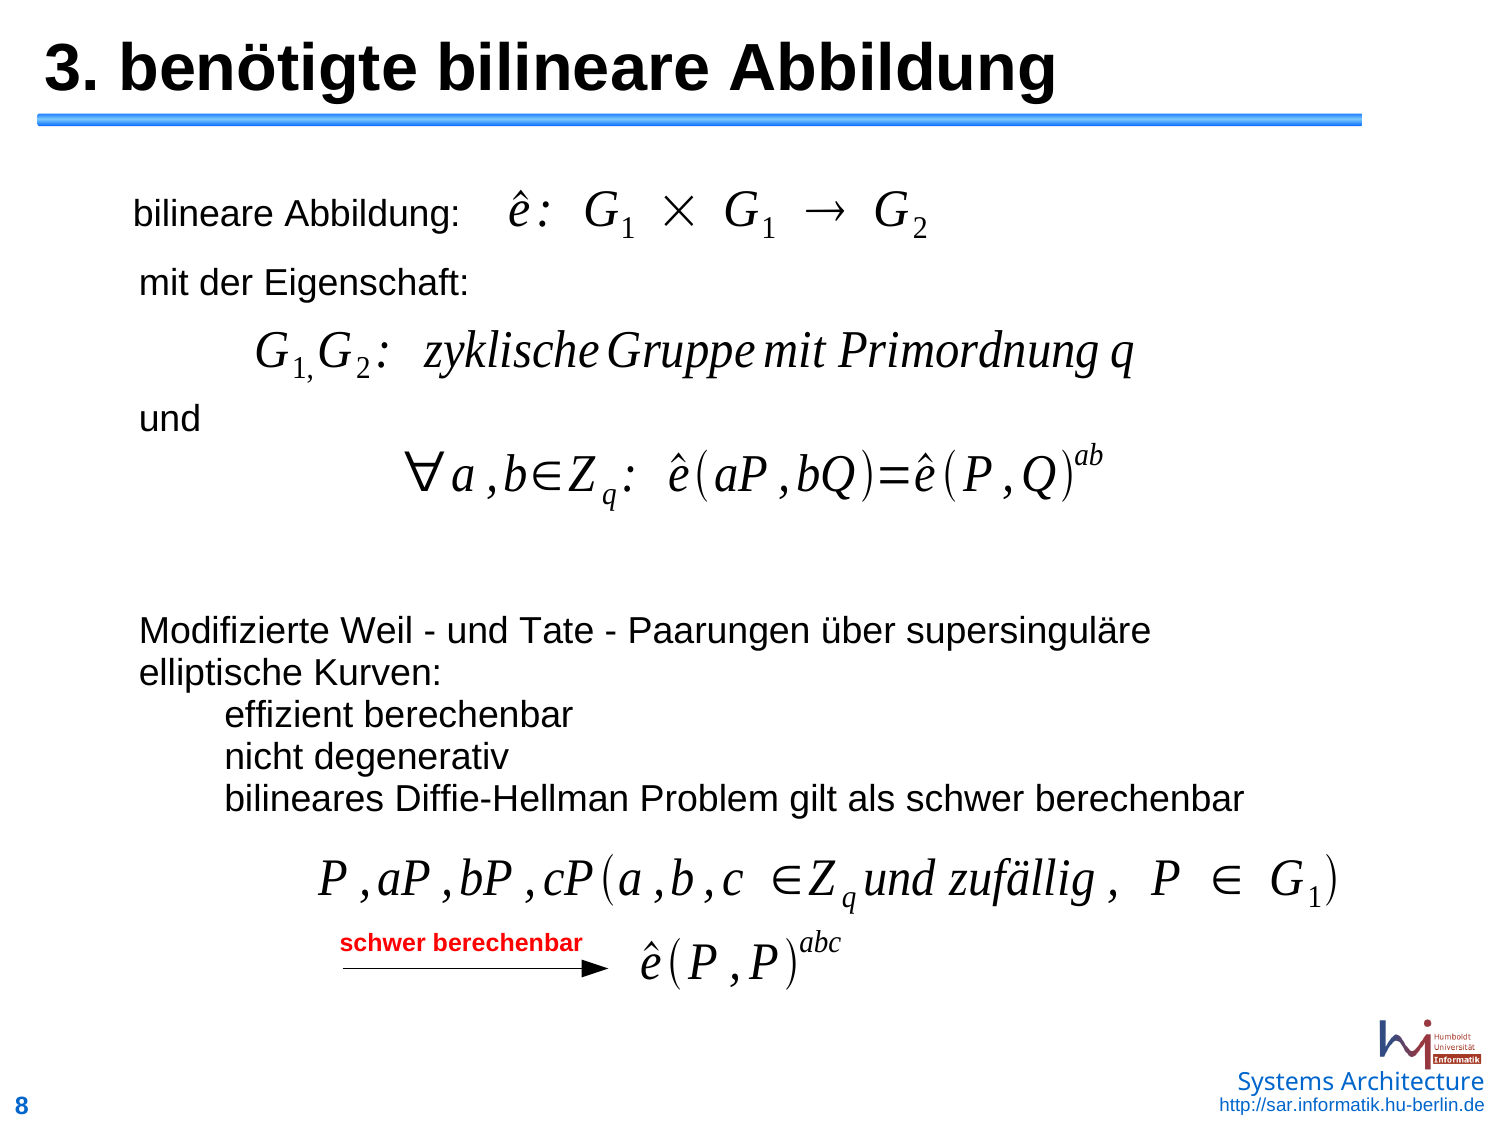

# 3. benötigte bilineare Abbildung
bilineare Abbildung:
mit der Eigenschaft:
und
Modifizierte Weil - und Tate - Paarungen über supersinguläre elliptische Kurven:
 effizient berechenbar
 nicht degenerativ
 bilineares Diffie-Hellman Problem gilt als schwer berechenbar
schwer berechenbar